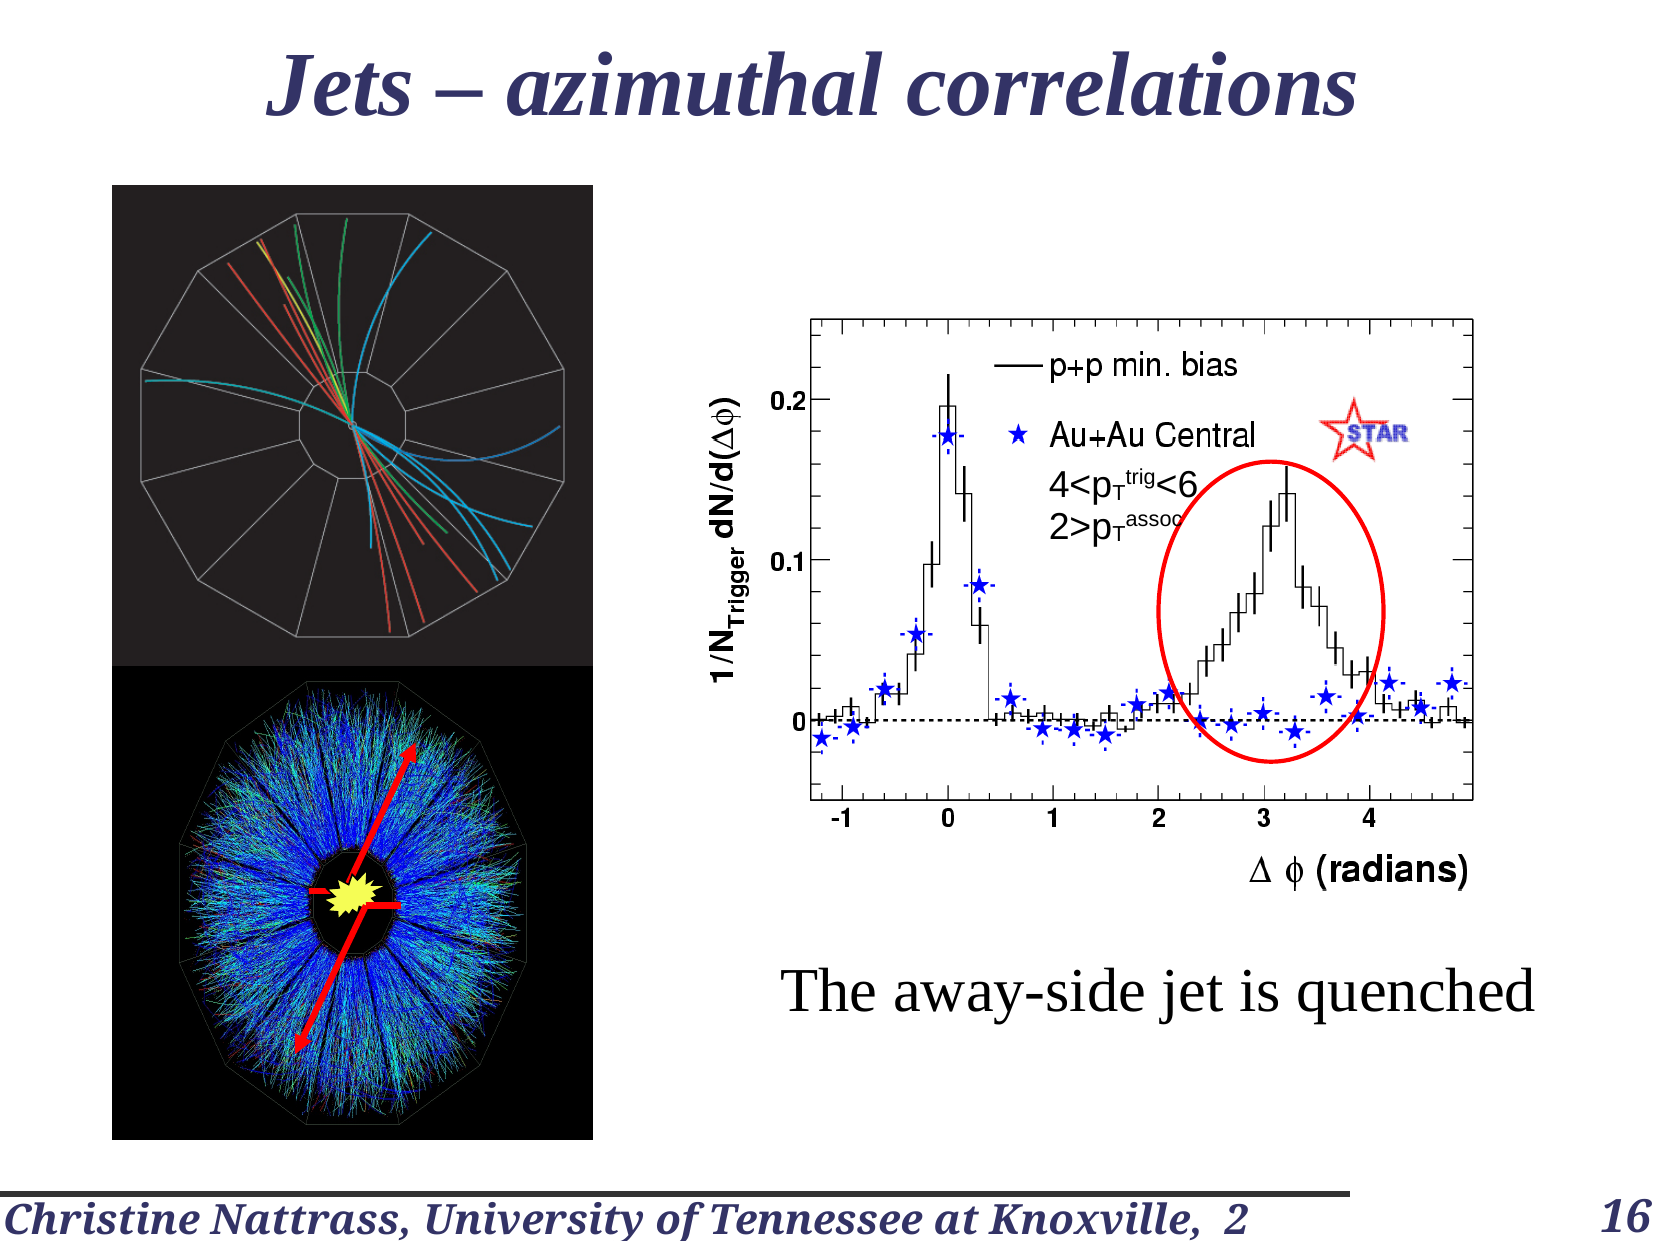

# Jets – azimuthal correlations
4<pTtrig<6
2>pTassoc
p+p  dijet
The away-side jet is quenched